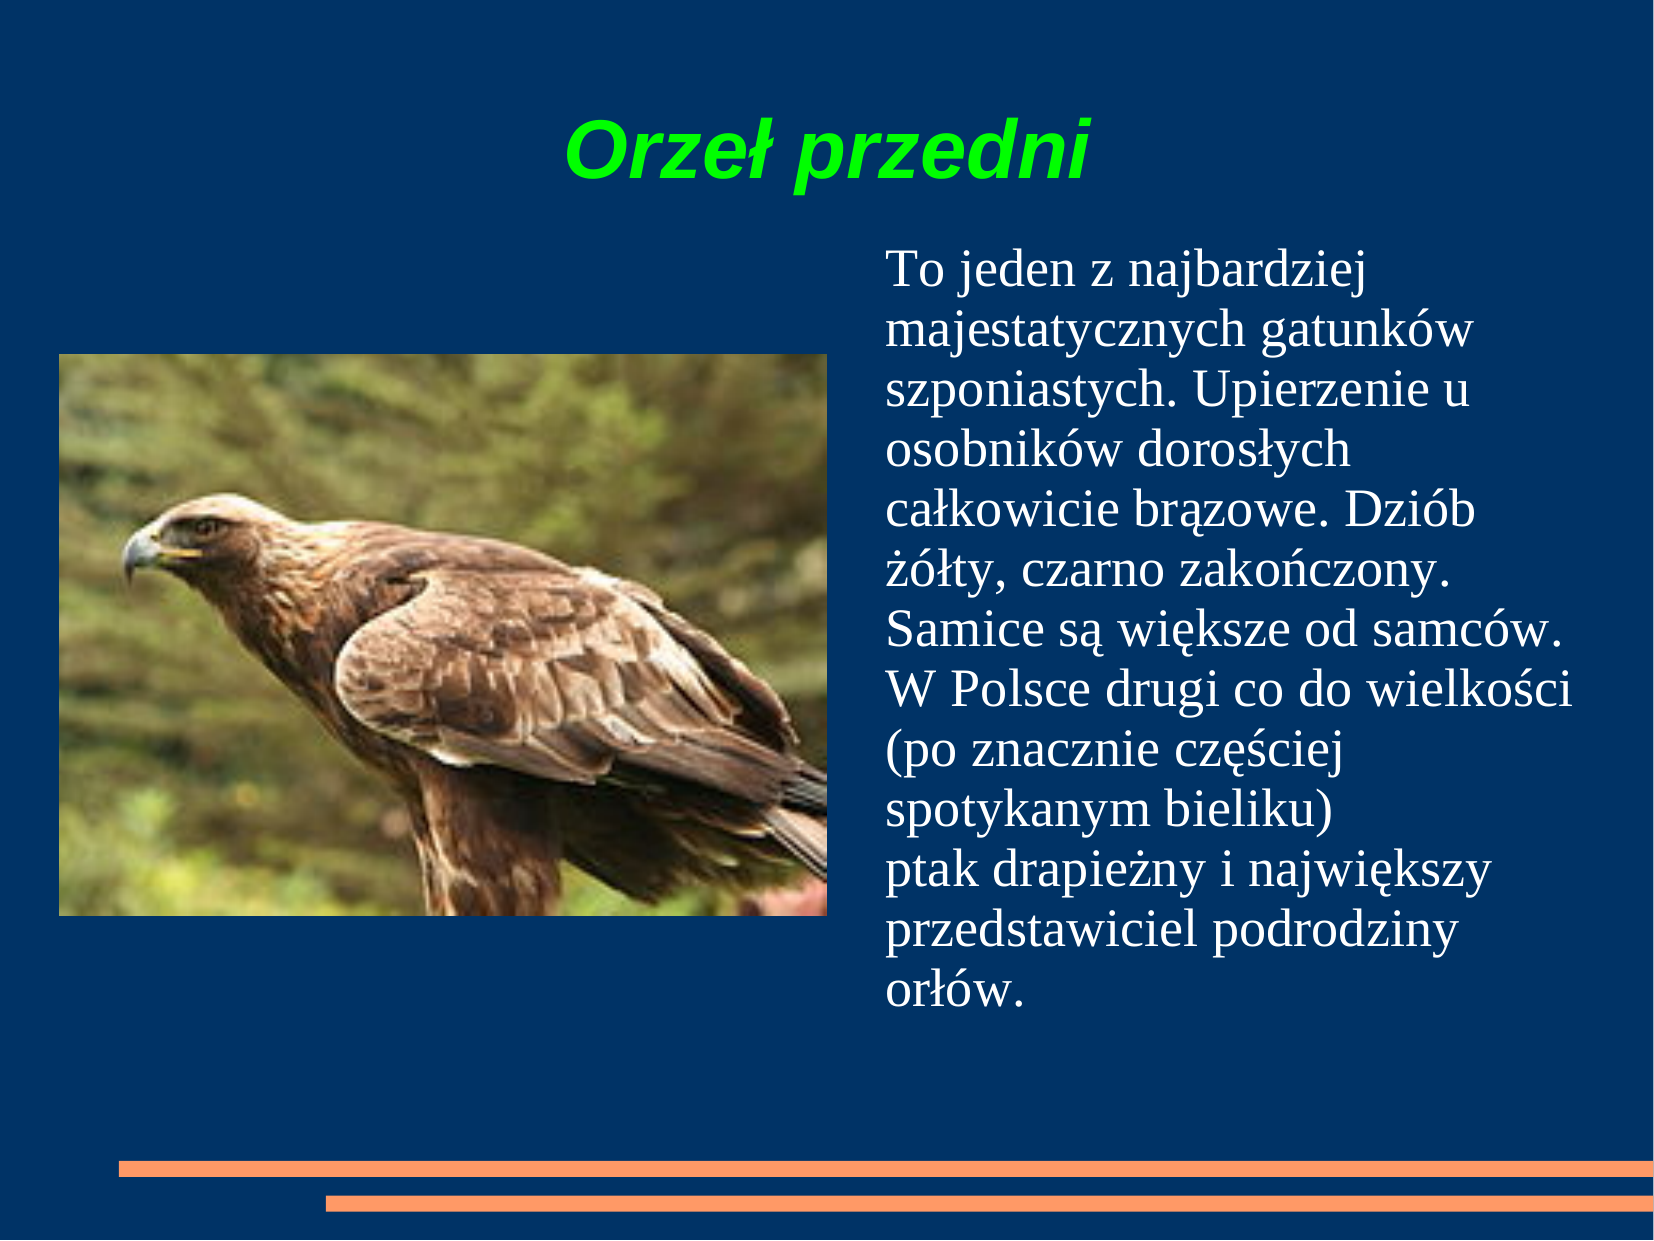

# Orzeł przedni
To jeden z najbardziej majestatycznych gatunków szponiastych. Upierzenie u osobników dorosłych całkowicie brązowe. Dziób żółty, czarno zakończony. Samice są większe od samców. W Polsce drugi co do wielkości (po znacznie częściej spotykanym bieliku) ptak drapieżny i największy przedstawiciel podrodziny orłów.